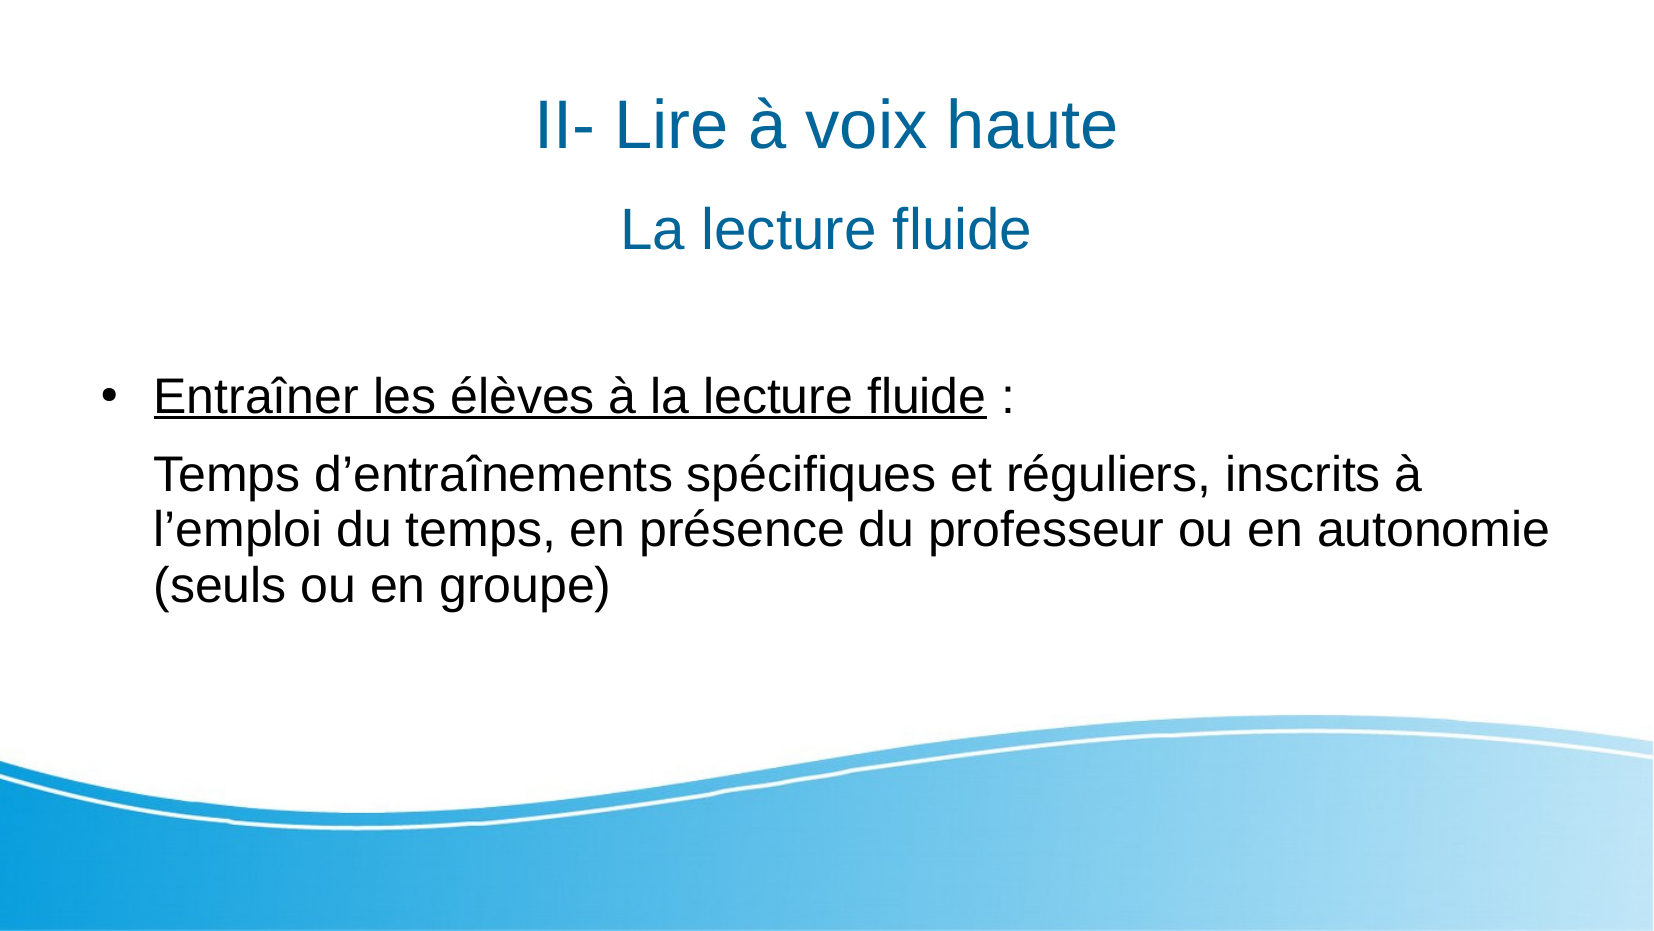

# II- Lire à voix haute
La lecture fluide
Entraîner les élèves à la lecture fluide :
Temps d’entraînements spécifiques et réguliers, inscrits à l’emploi du temps, en présence du professeur ou en autonomie (seuls ou en groupe)